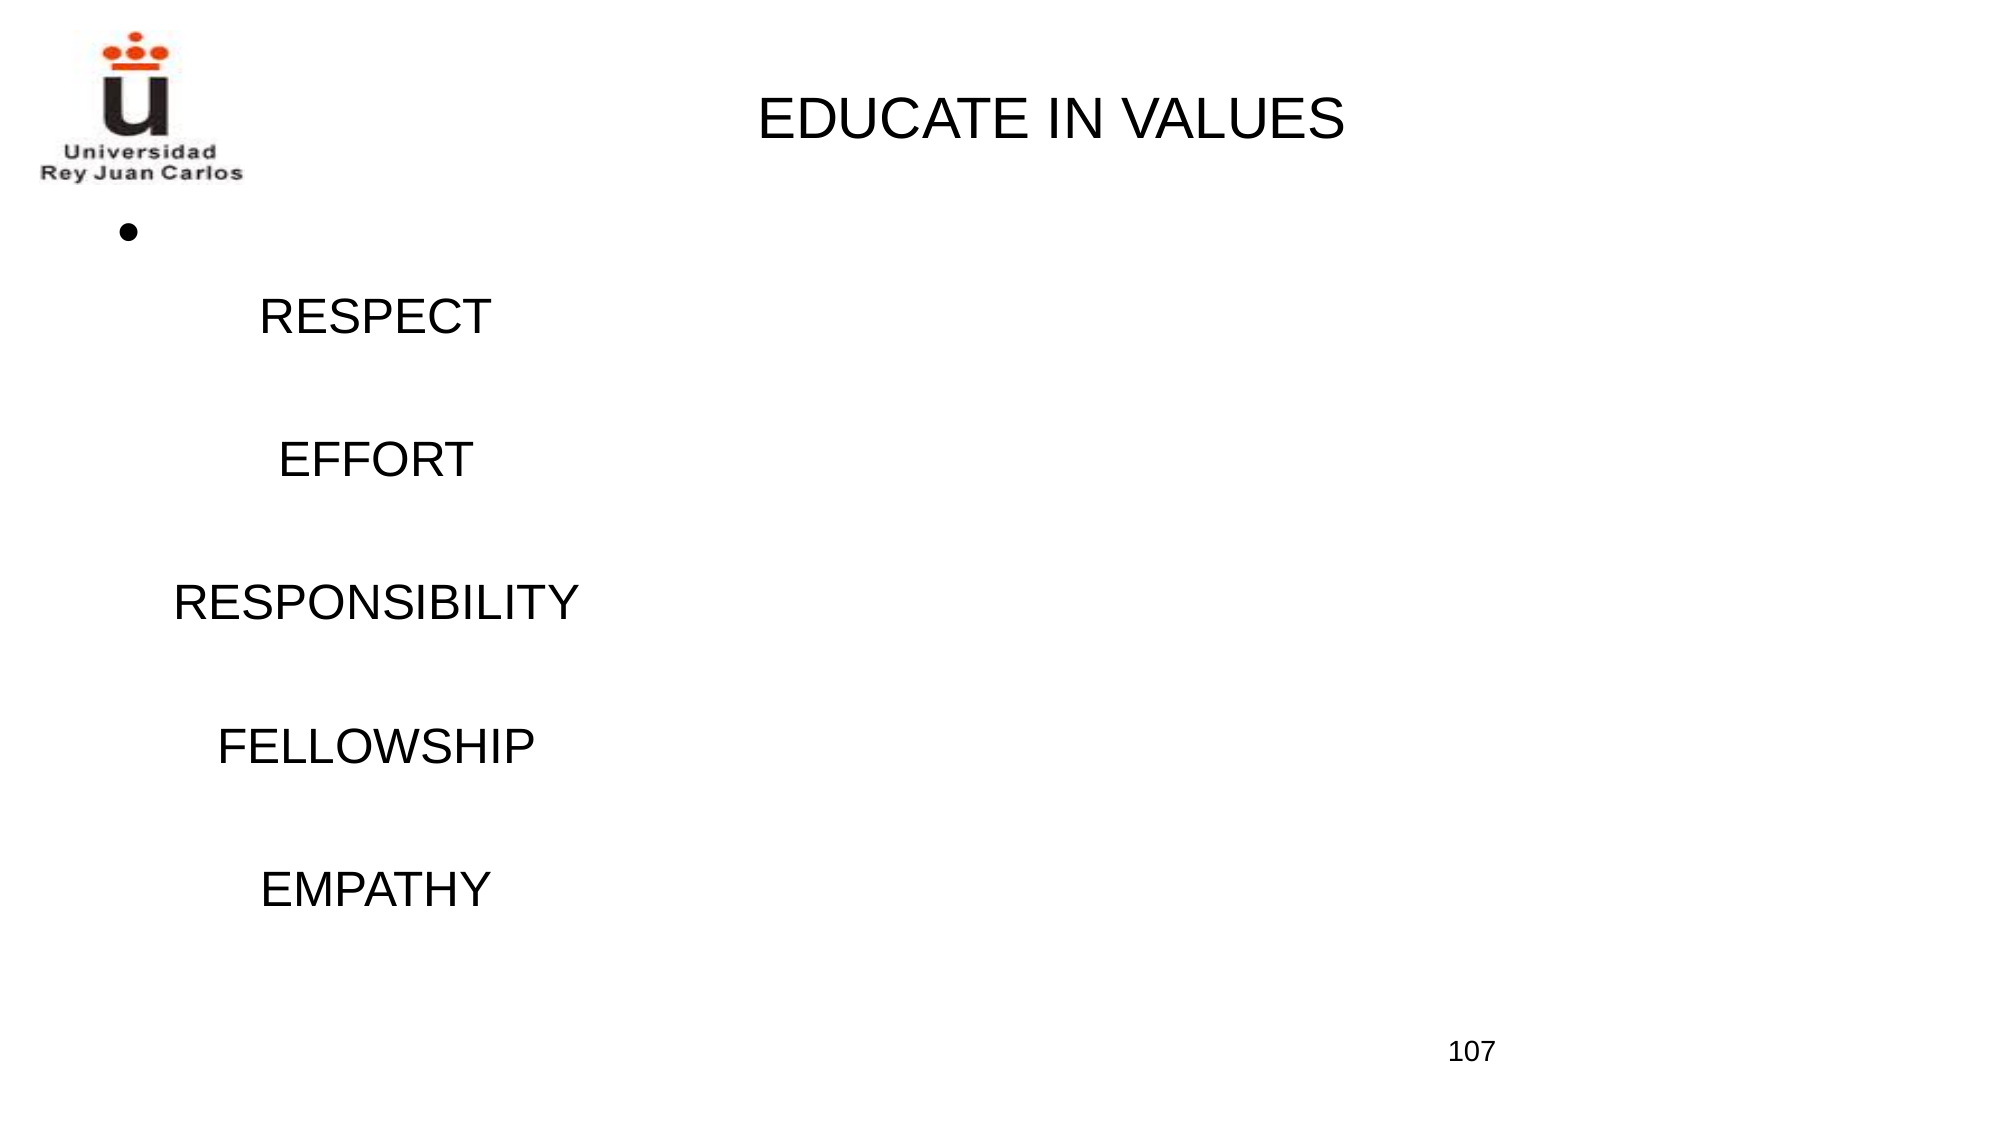

EDUCATE IN VALUES
RESPECT
EFFORT
RESPONSIBILITY
FELLOWSHIP
EMPATHY